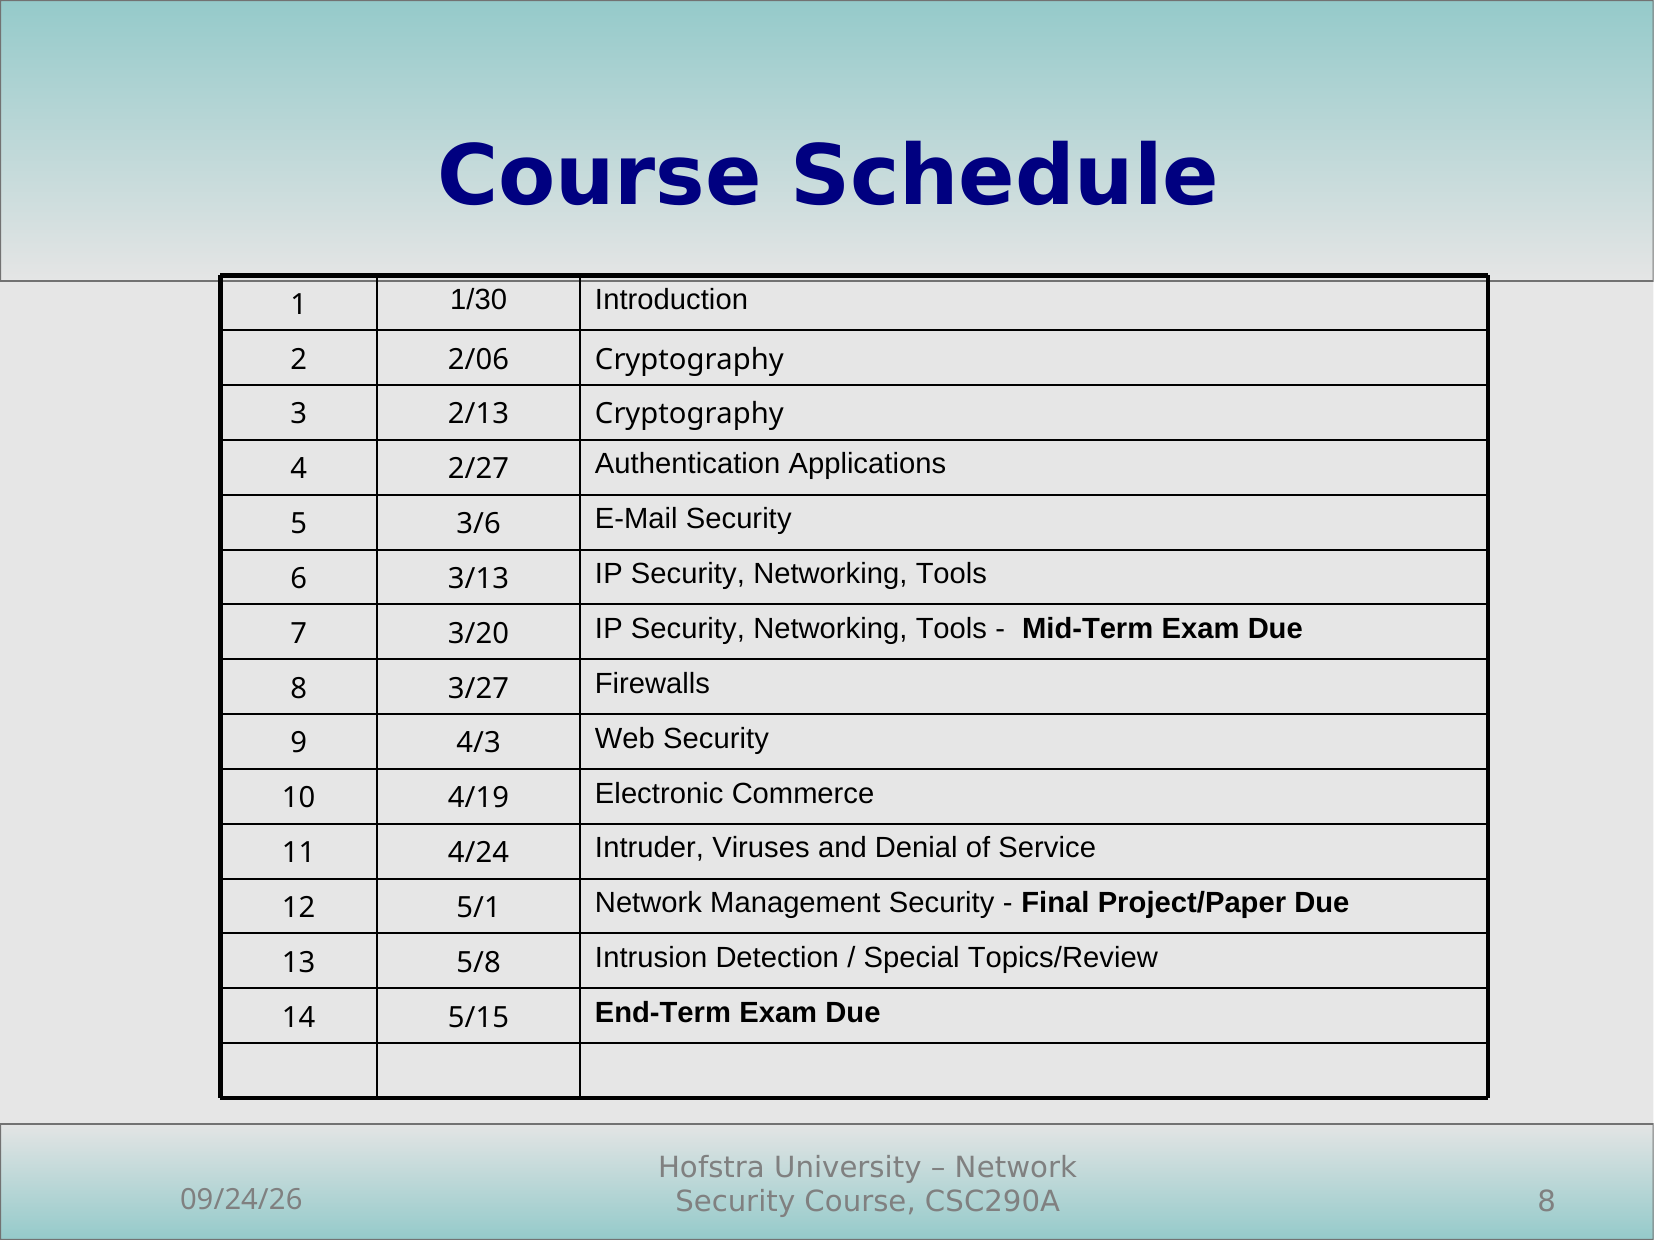

# Course Schedule
1
1/30
Introduction
2
2/06
Cryptography
3
2/13
Cryptography
4
2/27
Authentication Applications
5
3/6
E-Mail Security
6
3/13
IP Security, Networking, Tools
7
3/20
IP Security, Networking, Tools - Mid-Term Exam Due
8
3/27
Firewalls
9
4/3
Web Security
10
4/19
Electronic Commerce
11
4/24
Intruder, Viruses and Denial of Service
12
5/1
Network Management Security - Final Project/Paper Due
13
5/8
Intrusion Detection / Special Topics/Review
14
5/15
End-Term Exam Due
8